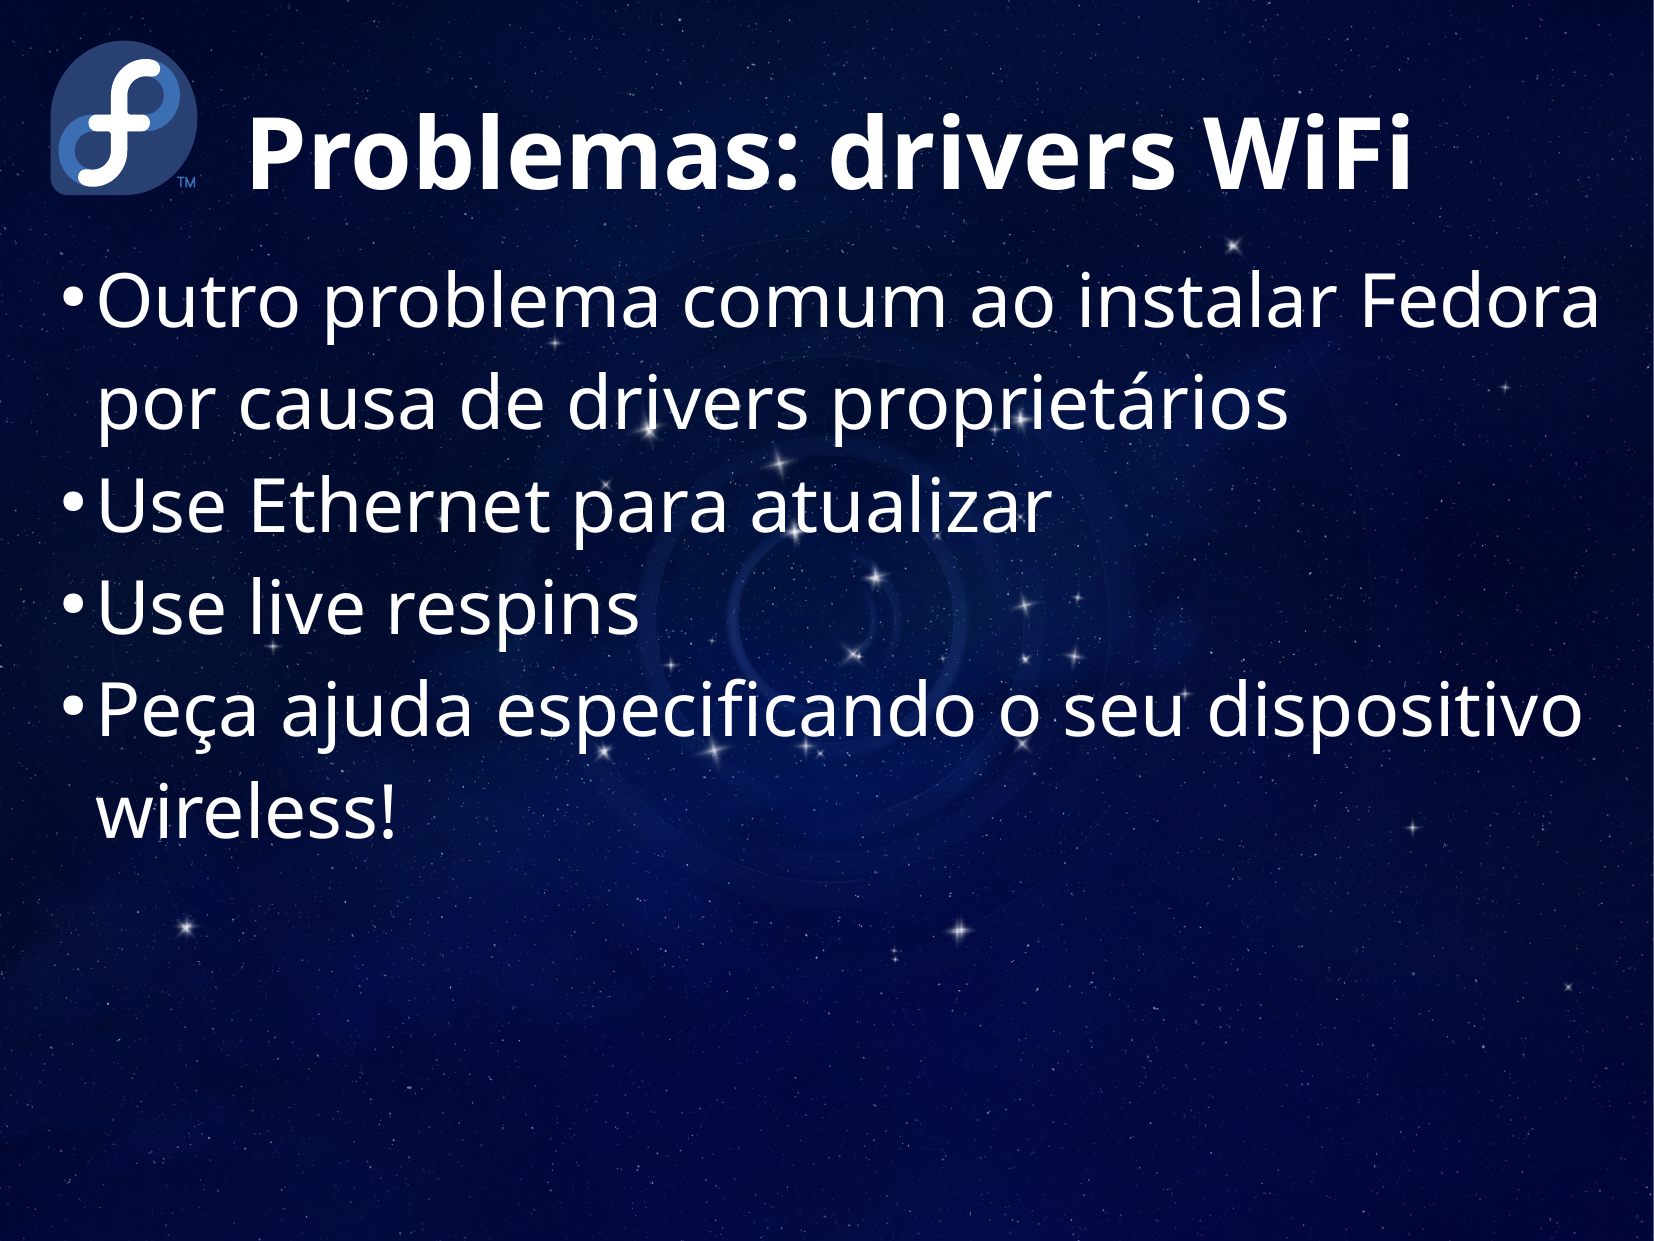

Problemas: drivers WiFi
Outro problema comum ao instalar Fedora por causa de drivers proprietários
Use Ethernet para atualizar
Use live respins
Peça ajuda especificando o seu dispositivo wireless!